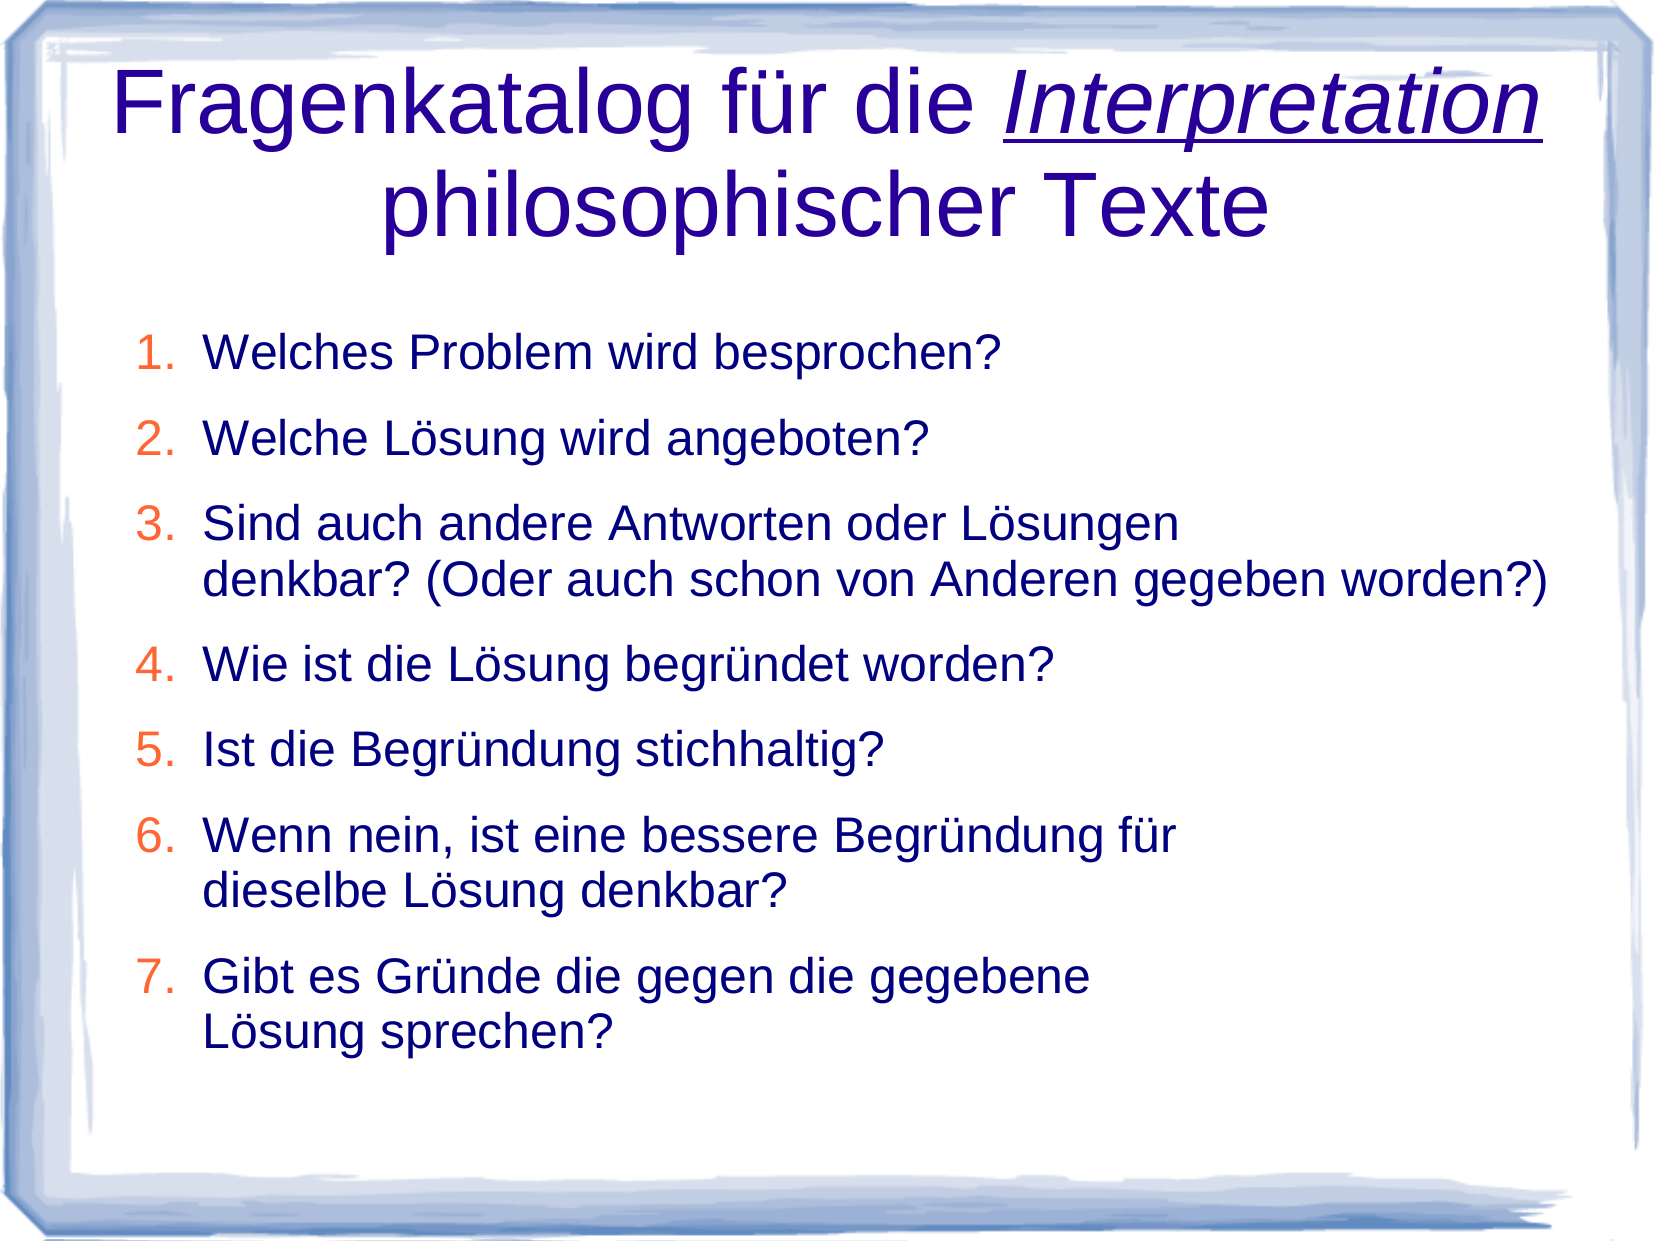

# Fragenkatalog für die Interpretation philosophischer Texte
 Welches Problem wird besprochen?
 Welche Lösung wird angeboten?
 Sind auch andere Antworten oder Lösungen
 denkbar? (Oder auch schon von Anderen gegeben worden?)
 Wie ist die Lösung begründet worden?
 Ist die Begründung stichhaltig?
 Wenn nein, ist eine bessere Begründung für
 dieselbe Lösung denkbar?
 Gibt es Gründe die gegen die gegebene
 Lösung sprechen?